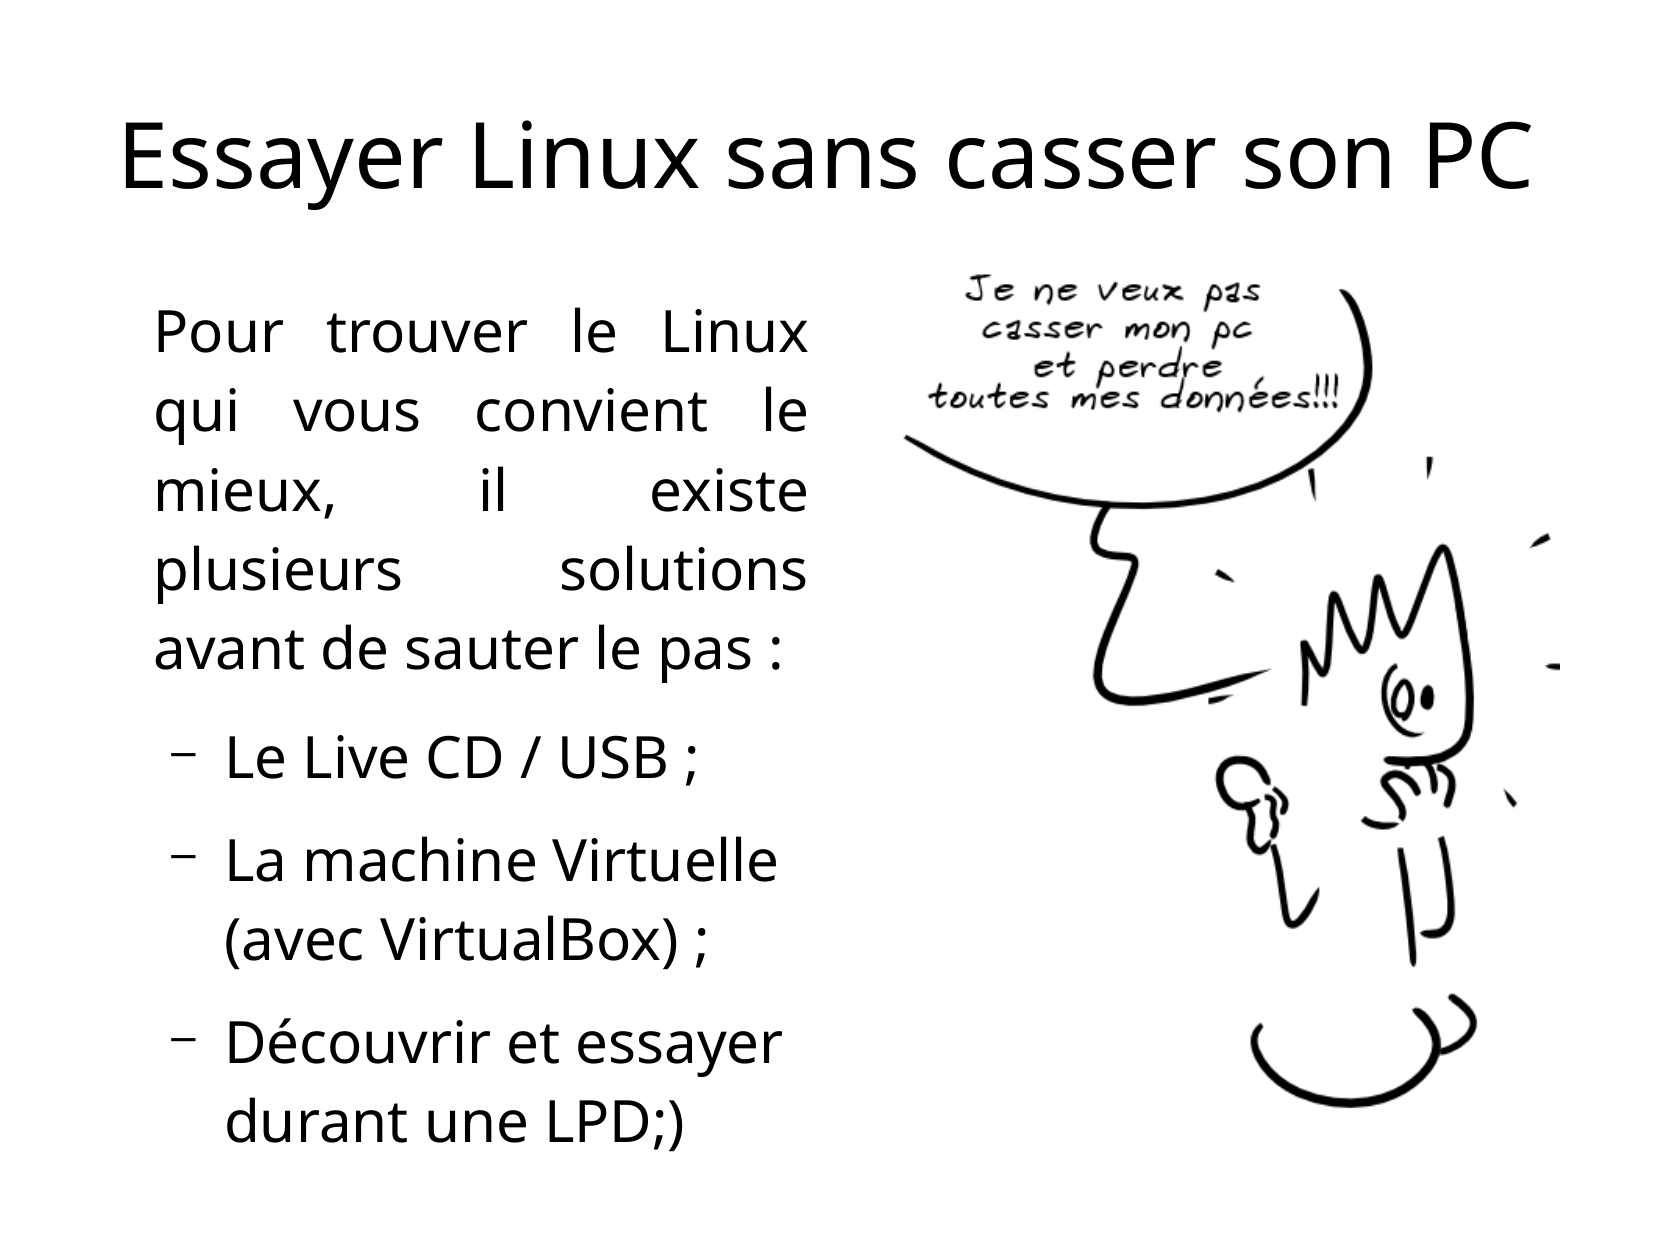

# Essayer Linux sans casser son PC
Pour trouver le Linux qui vous convient le mieux, il existe plusieurs solutions avant de sauter le pas :
Le Live CD / USB ;
La machine Virtuelle (avec VirtualBox) ;
Découvrir et essayer durant une LPD;)